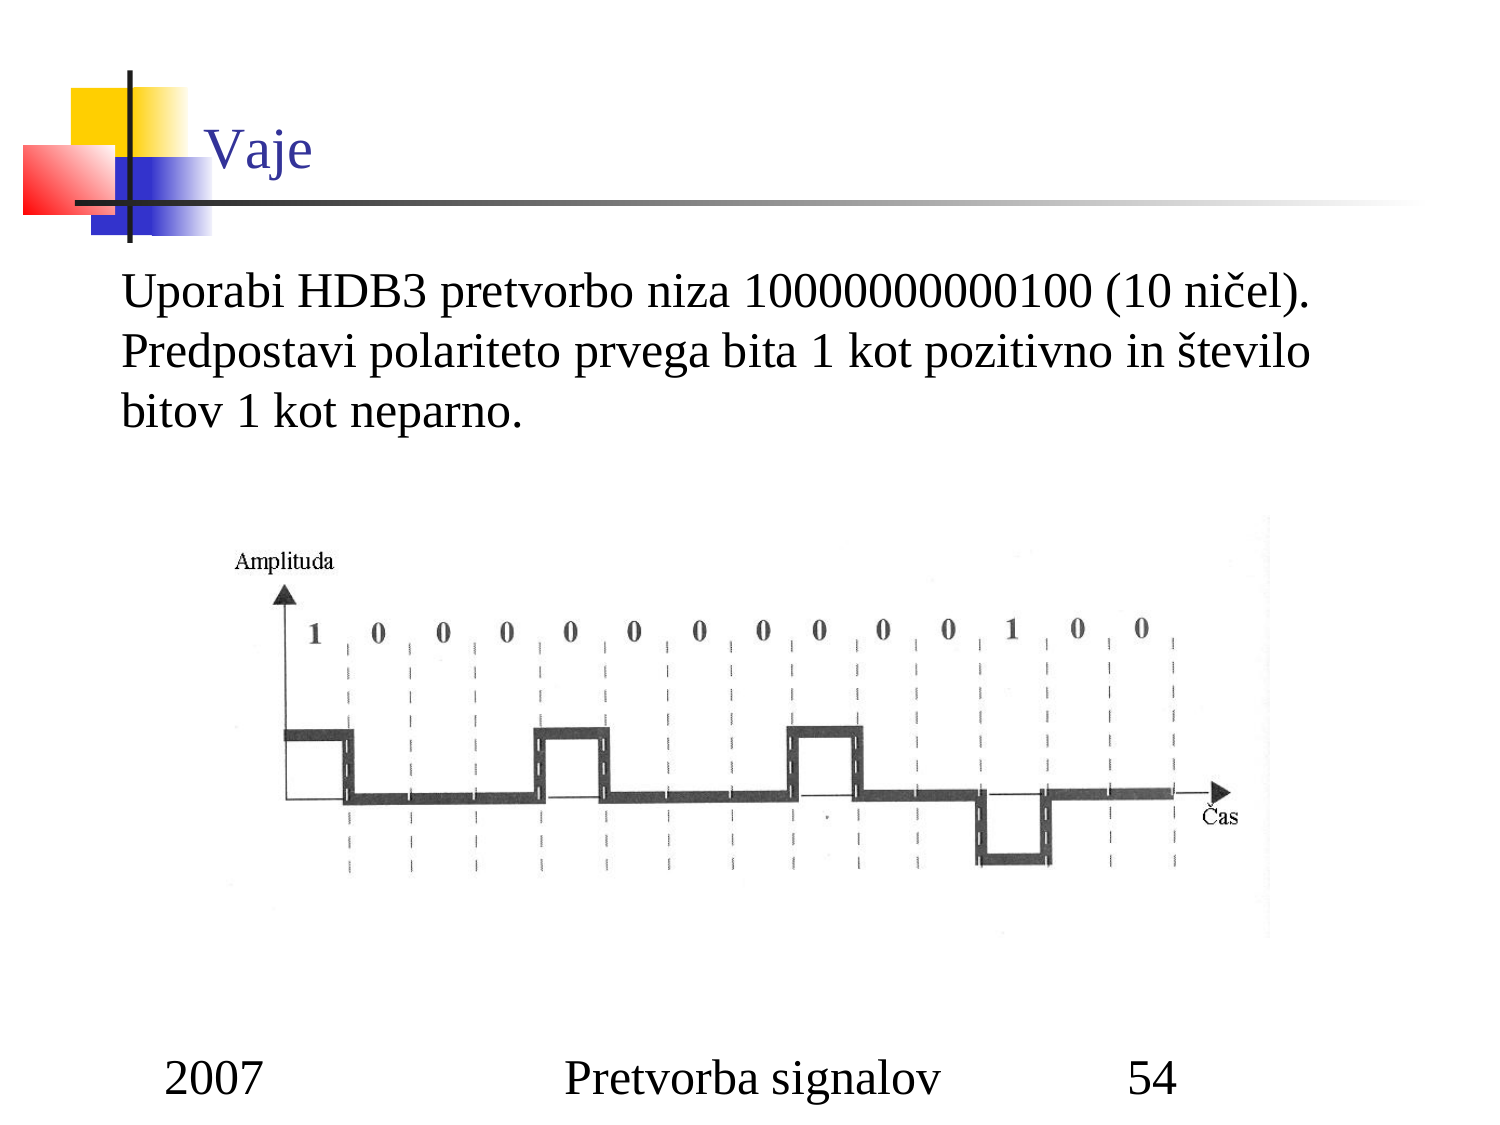

# Vaje
	Uporabi HDB3 pretvorbo niza 10000000000100 (10 ničel). Predpostavi polariteto prvega bita 1 kot pozitivno in število bitov 1 kot neparno.
2007
Pretvorba signalov
54